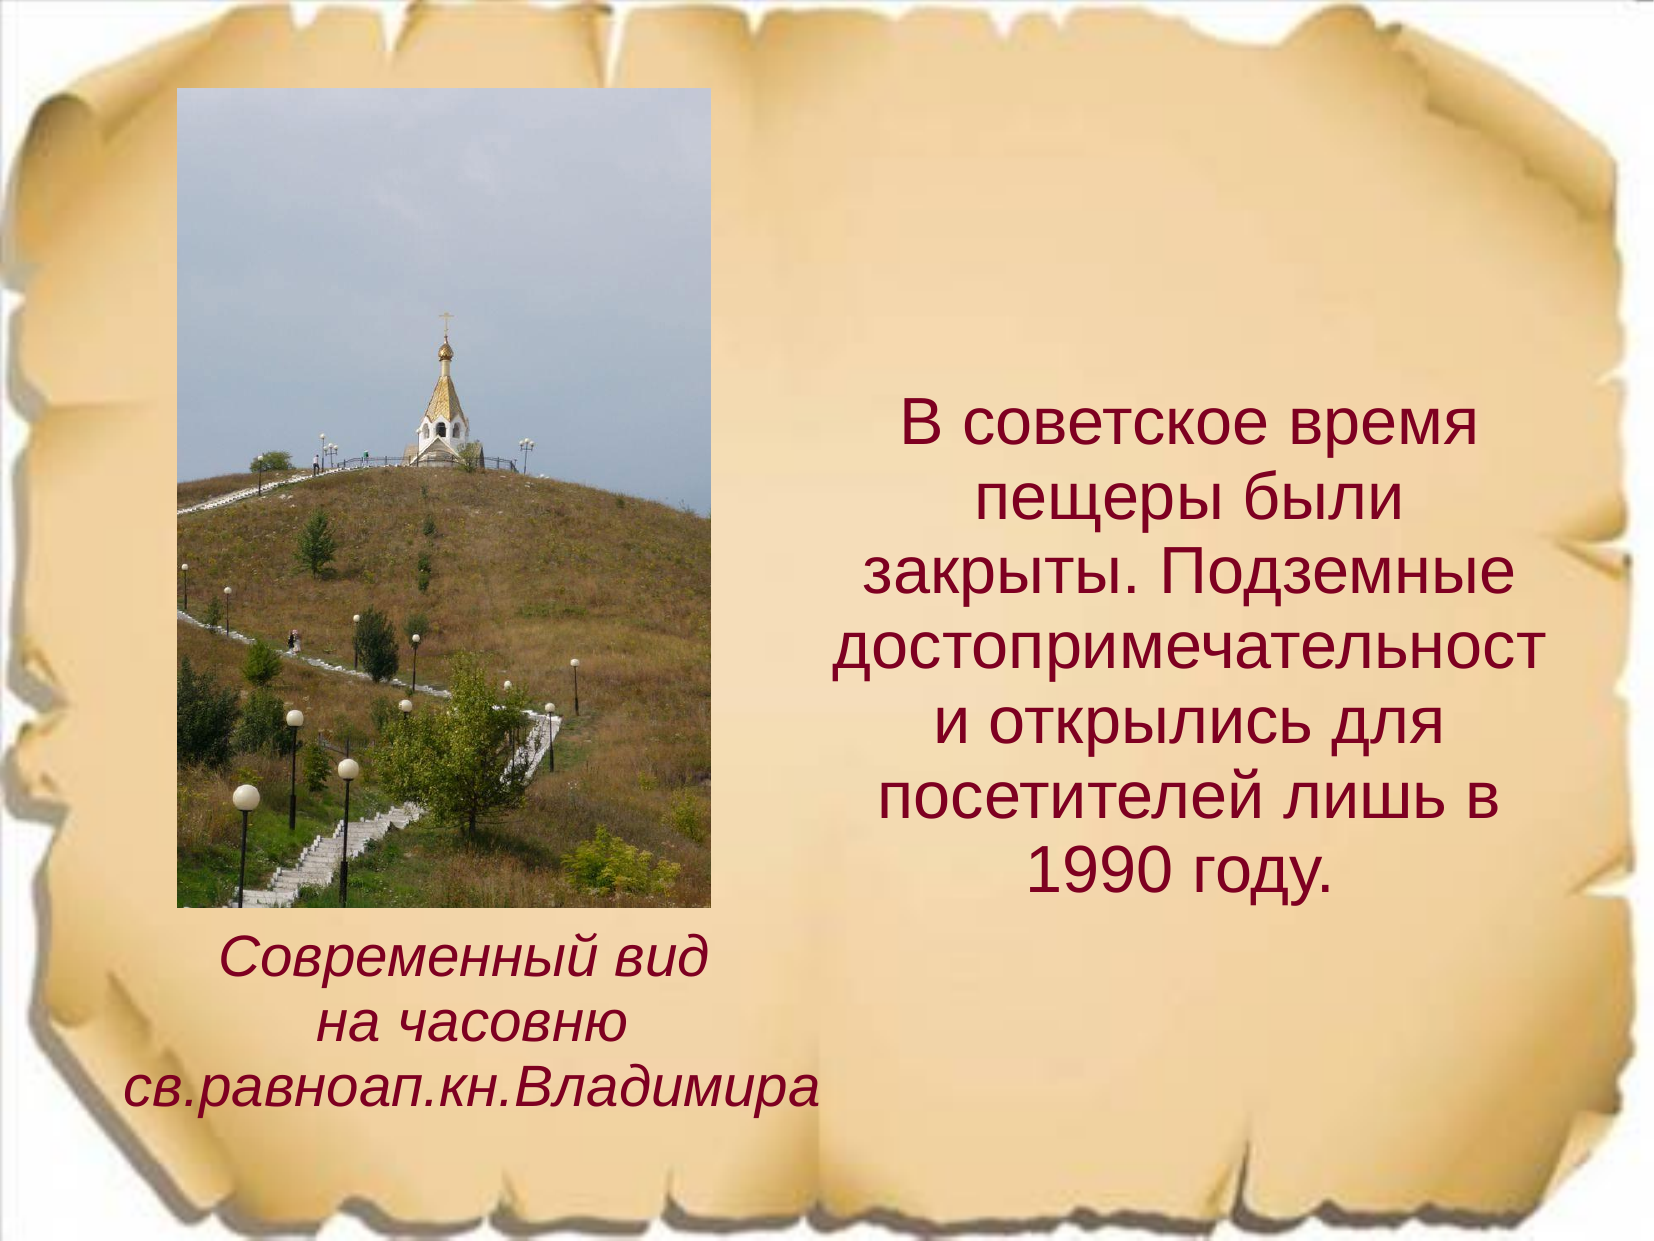

В советское время пещеры были закрыты. Подземные достопримечательности открылись для посетителей лишь в 1990 году.
# Современный вид на часовню св.равноап.кн.Владимира